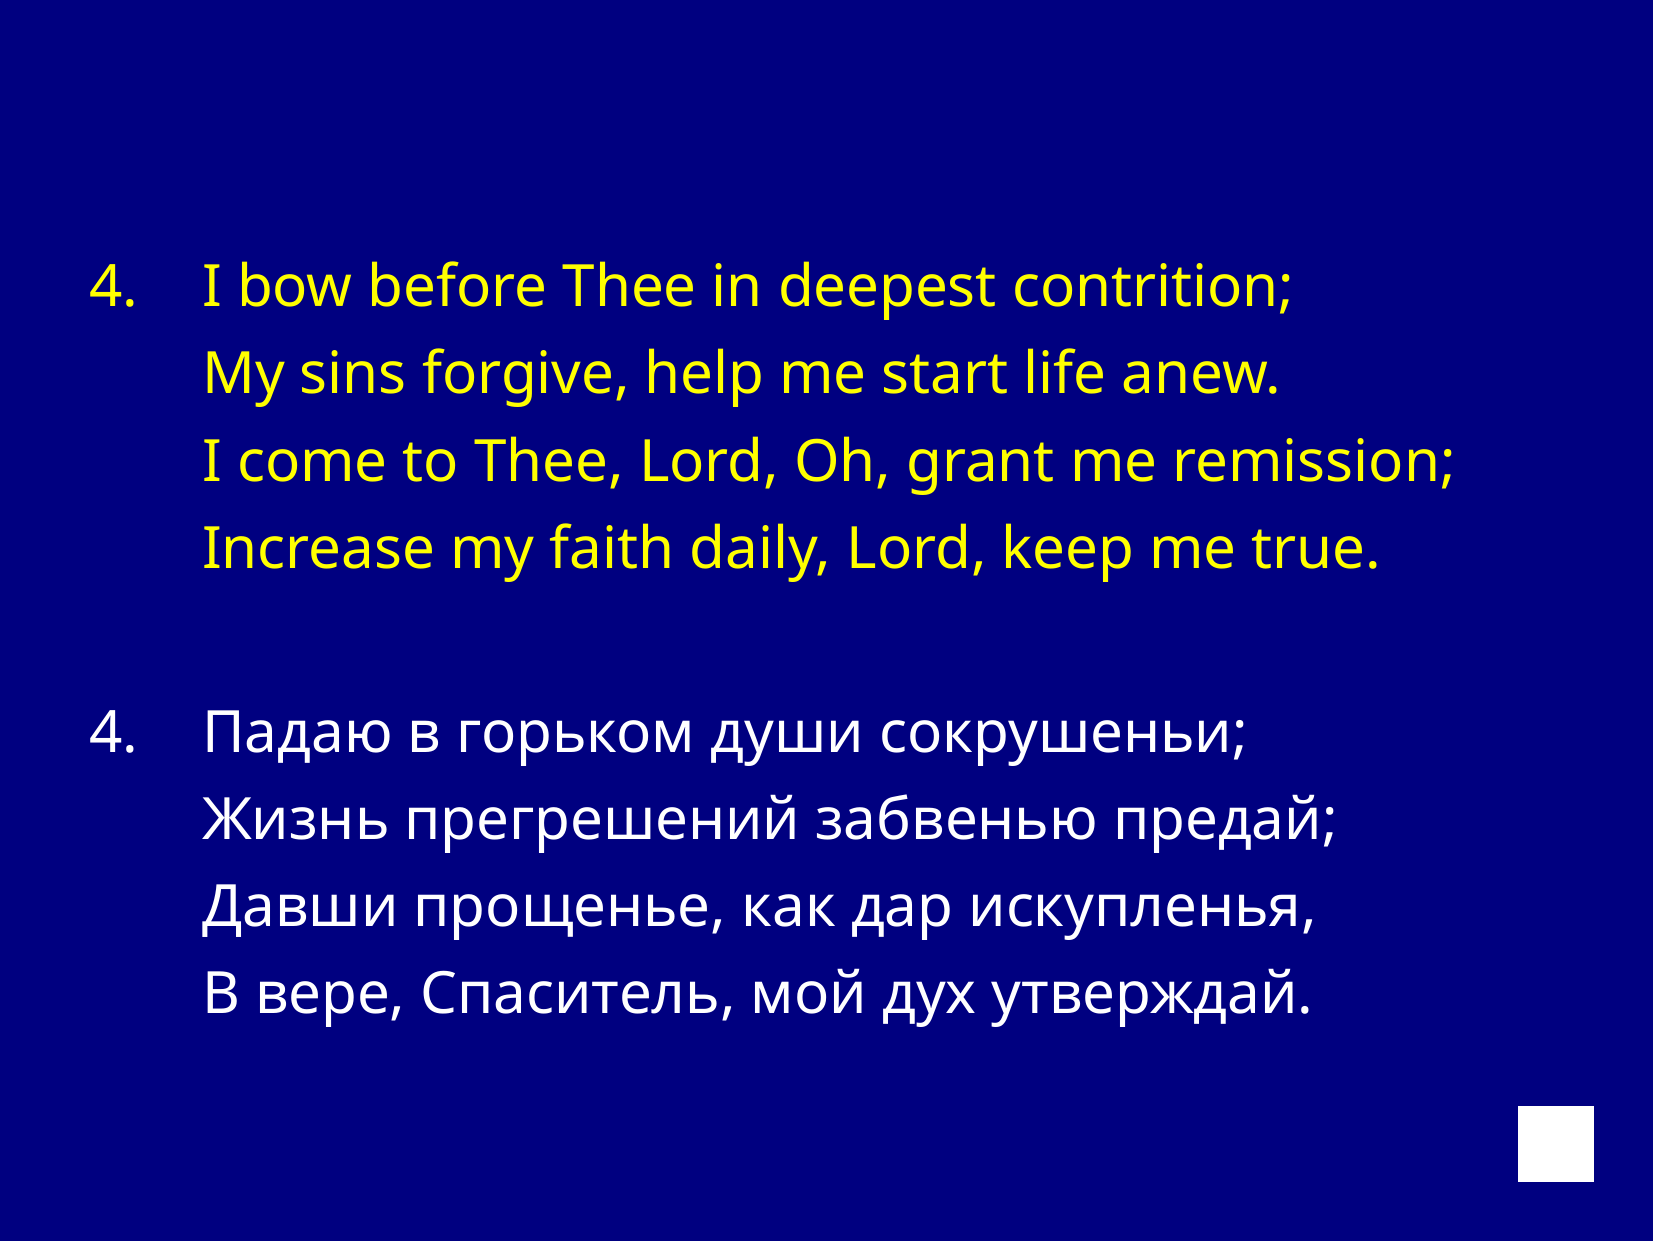

4.	I bow before Thee in deepest contrition;
	My sins forgive, help me start life anew.
	I come to Thee, Lord, Oh, grant me remission;
	Increase my faith daily, Lord, keep me true.
4.	Падаю в горьком души сокрушеньи;
	Жизнь прегрешений забвенью предай;
	Давши прощенье, как дар искупленья,
	В вере, Спаситель, мой дух утверждай.